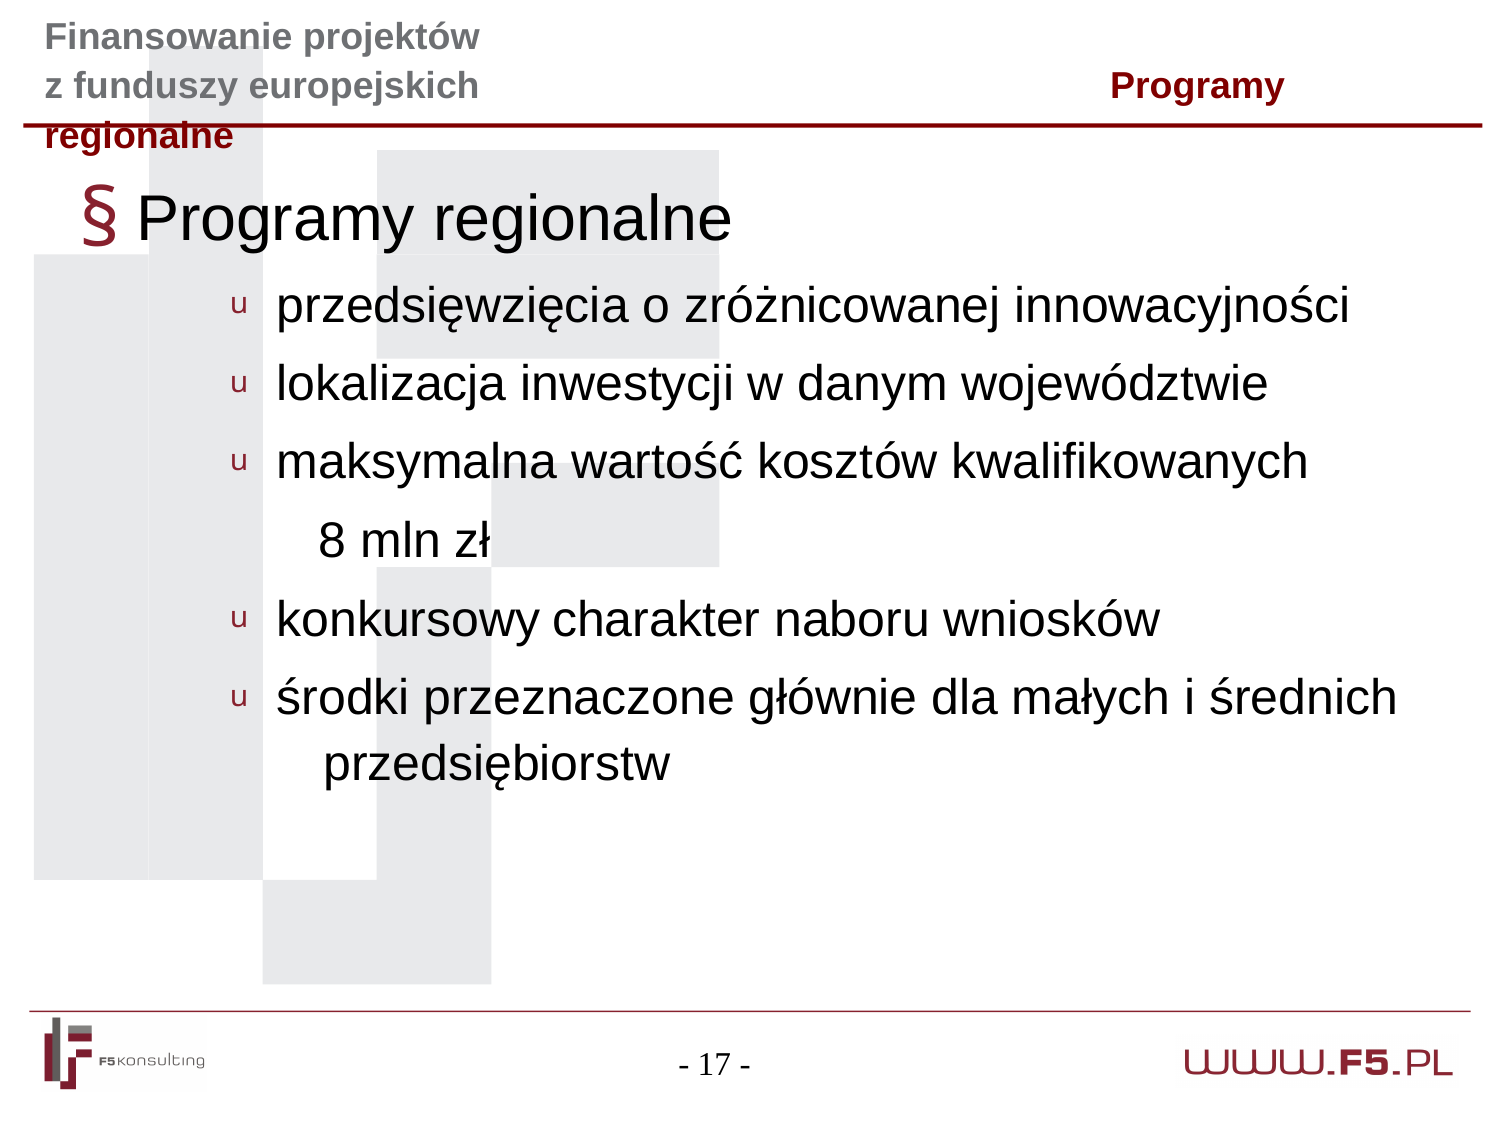

Finansowanie projektów
z funduszy europejskich Programy regionalne
# Programy regionalne
przedsięwzięcia o zróżnicowanej innowacyjności
lokalizacja inwestycji w danym województwie
maksymalna wartość kosztów kwalifikowanych
 8 mln zł
konkursowy charakter naboru wniosków
środki przeznaczone głównie dla małych i średnich przedsiębiorstw